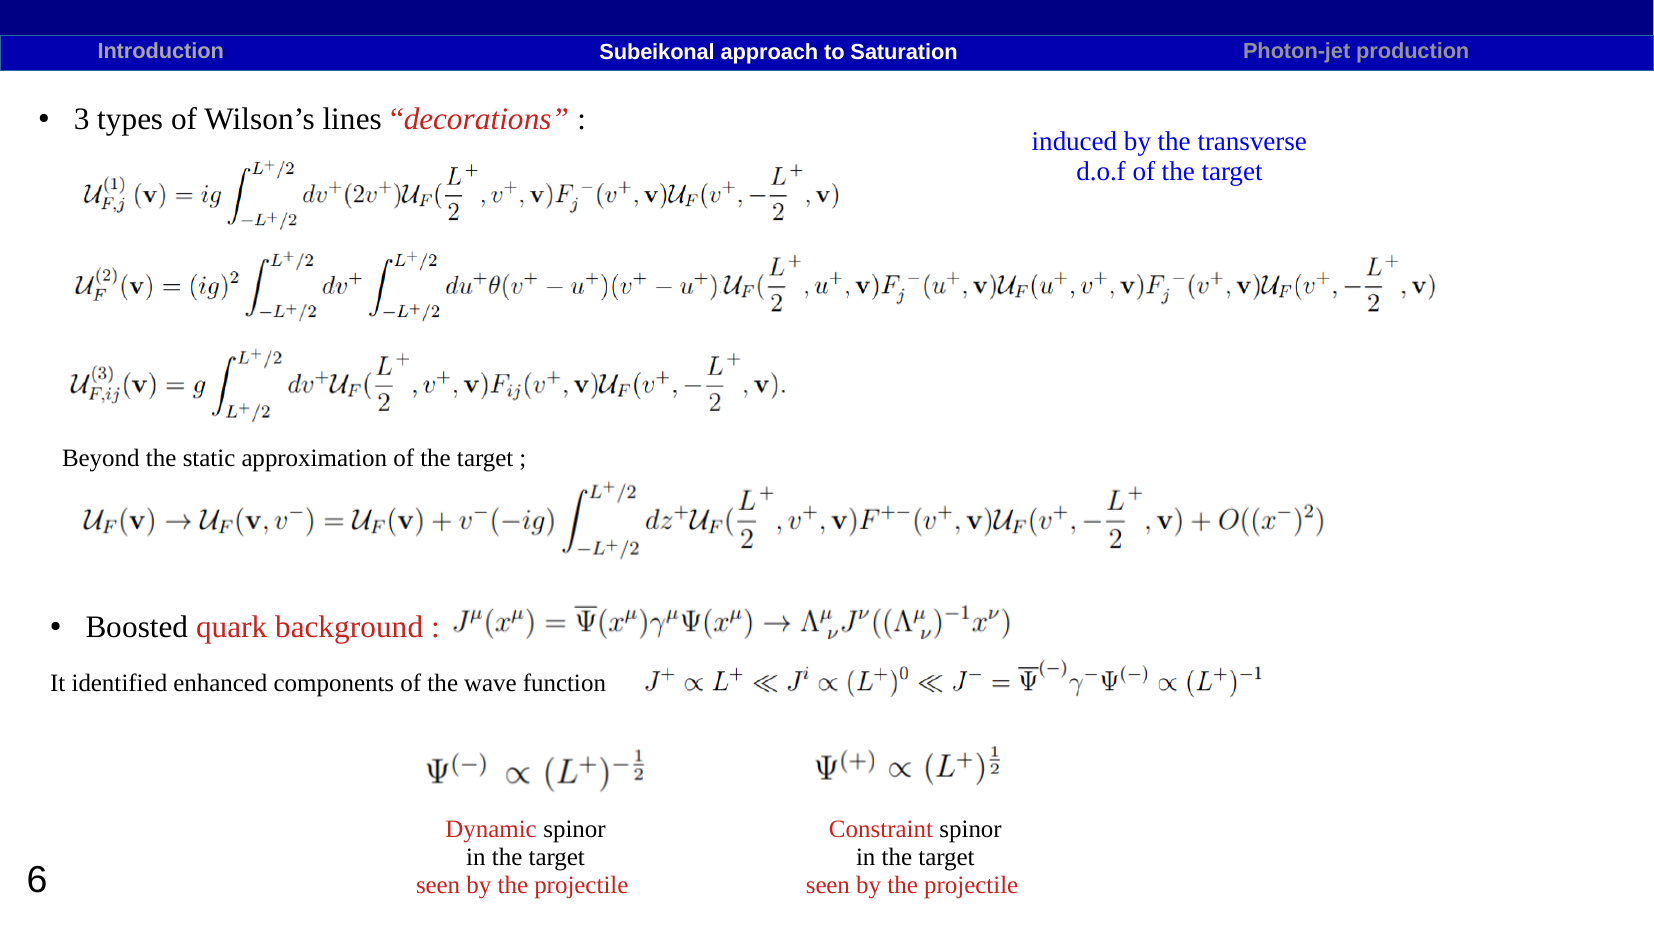

Introduction
Photon-jet production
Subeikonal approach to Saturation
3 types of Wilson’s lines “decorations” :
 induced by the transverse
d.o.f of the target
Beyond the static approximation of the target ;
Boosted quark background :
It identified enhanced components of the wave function
Dynamic spinor
 in the target
seen by the projectile
Constraint spinor
 in the target
seen by the projectile